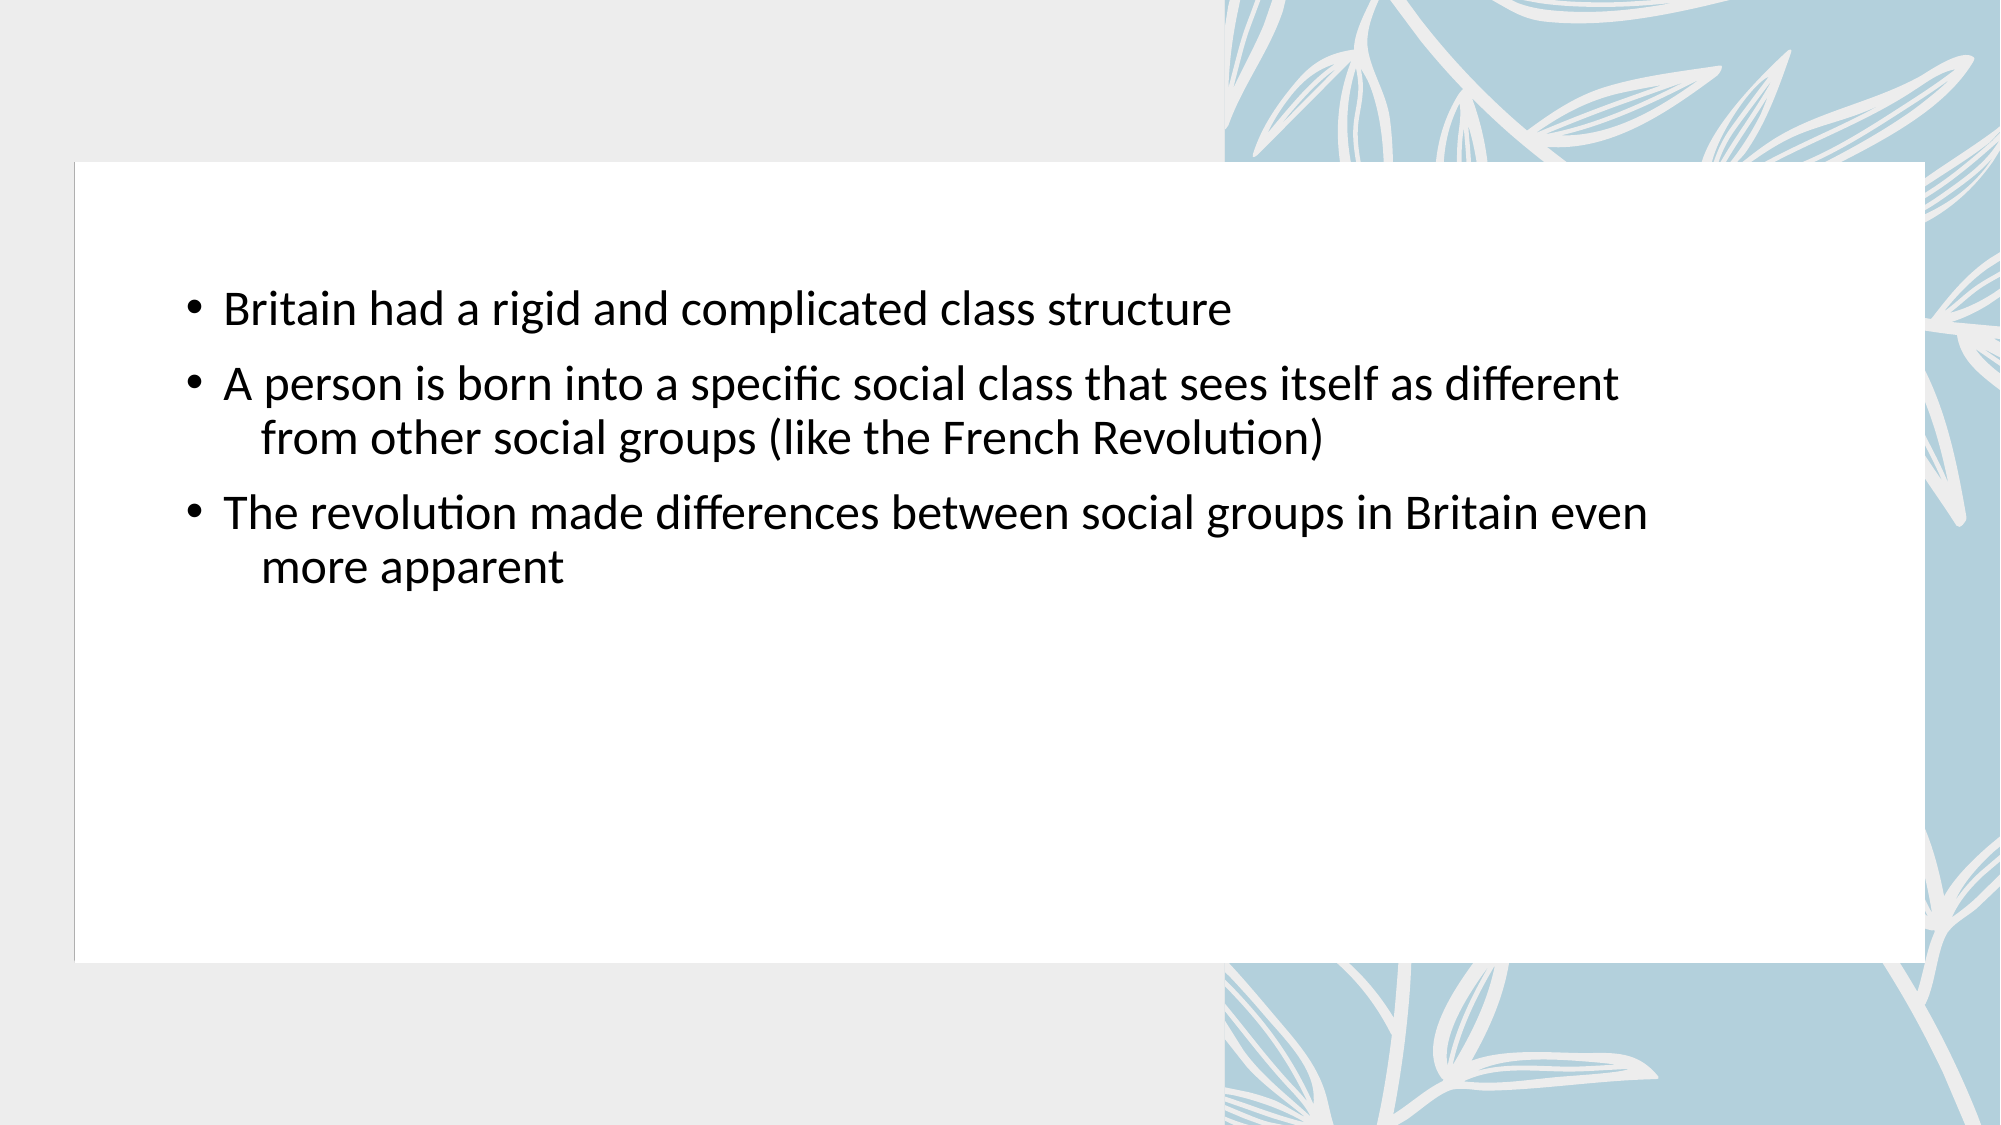

# Britain had a rigid and complicated class structure
A person is born into a specific social class that sees itself as different from other social groups (like the French Revolution)
The revolution made differences between social groups in Britain even more apparent